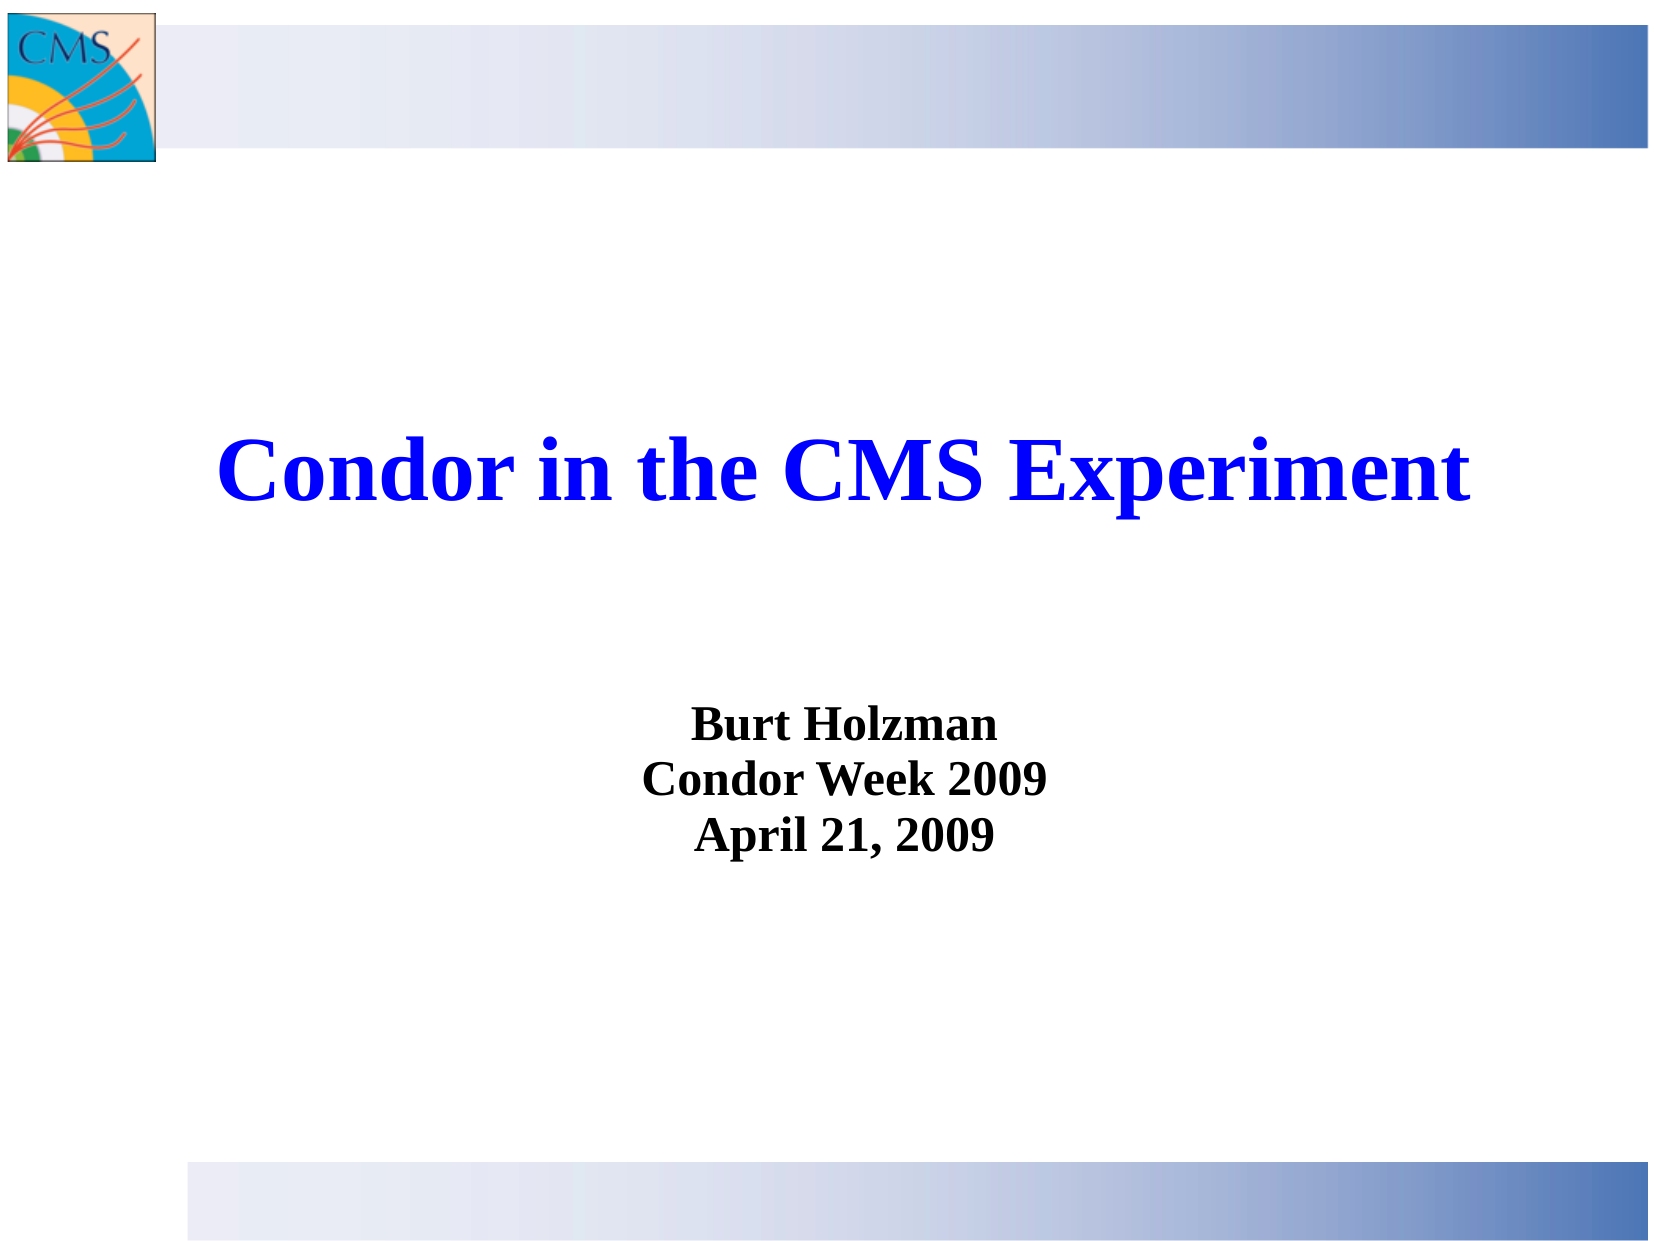

#
Condor in the CMS Experiment
Burt Holzman
Condor Week 2009
April 21, 2009